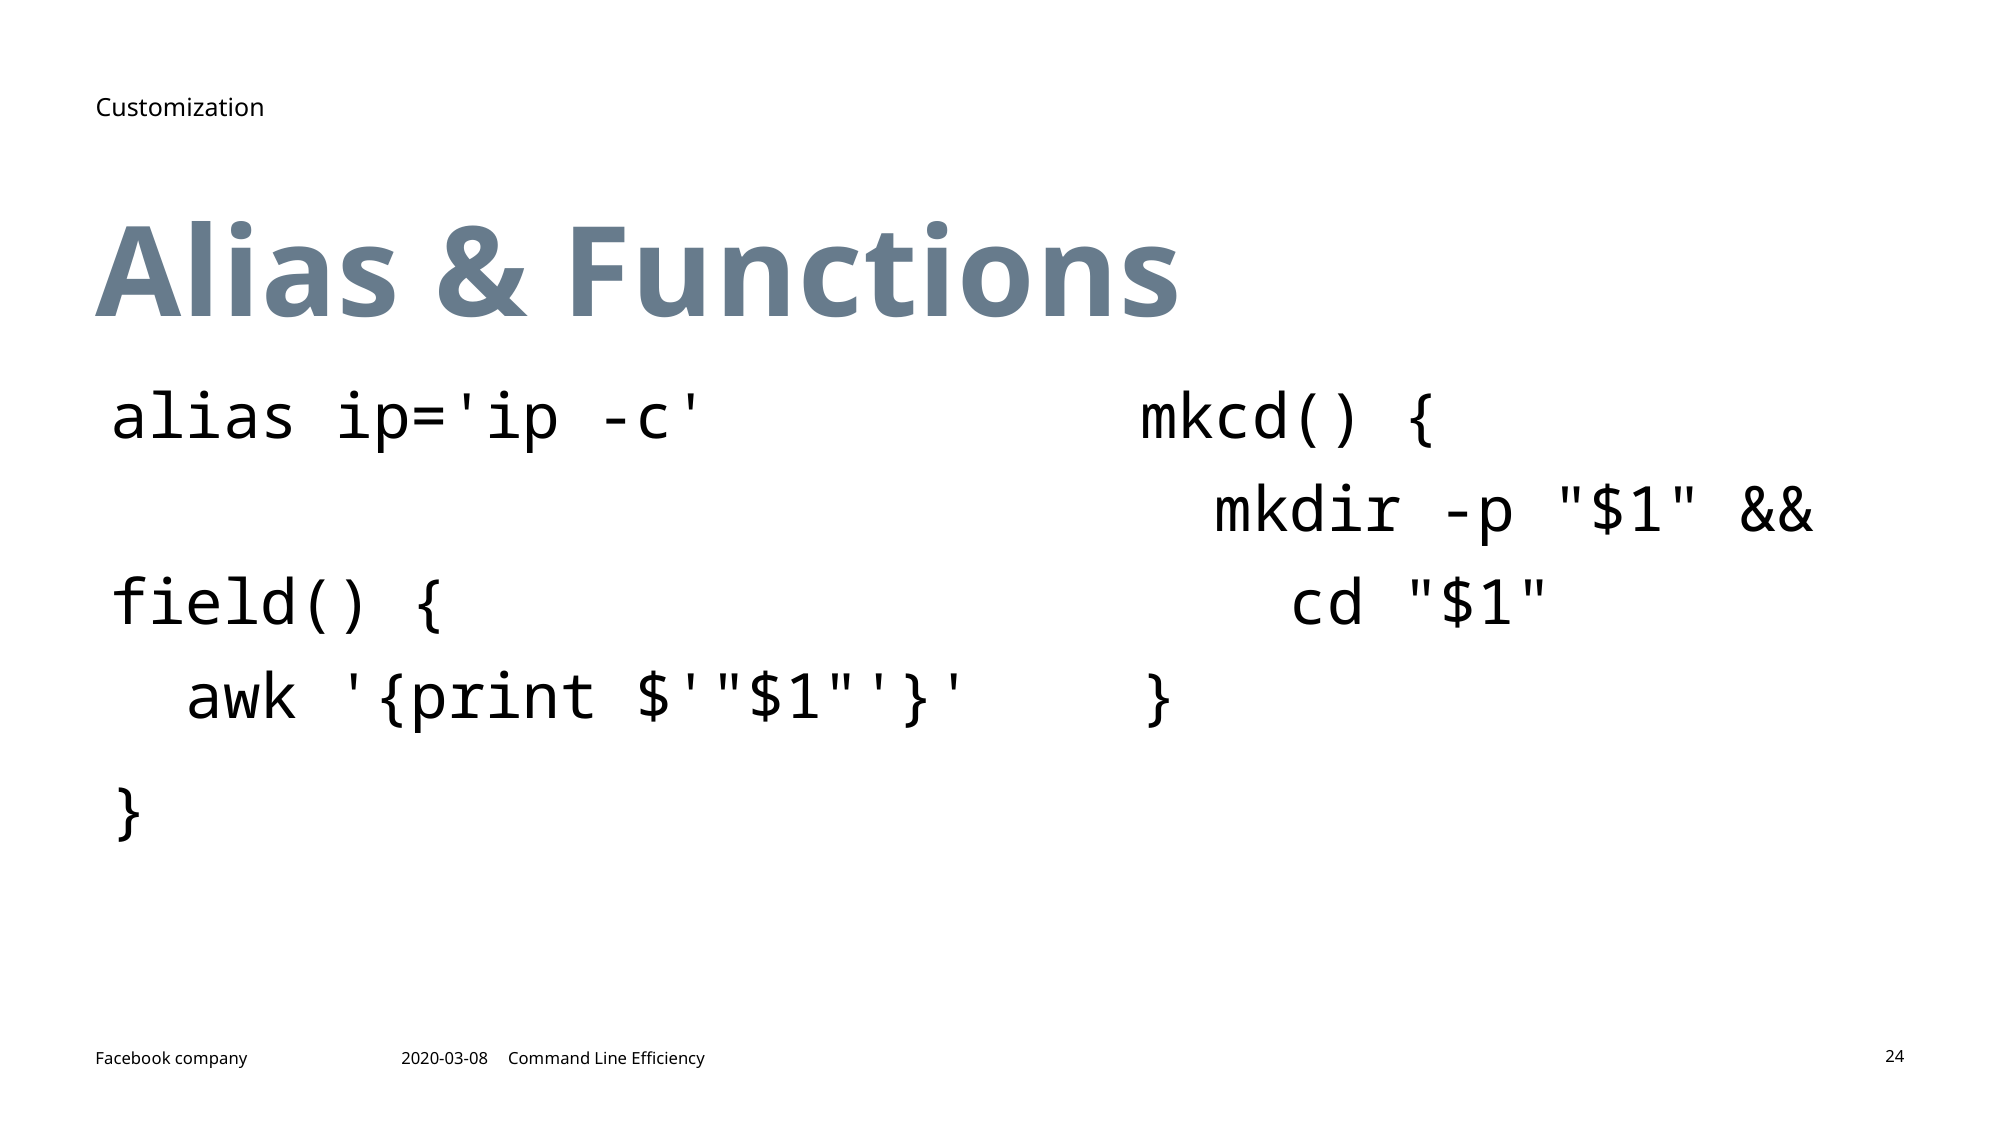

Customization
# Alias & Functions
| alias ip='ip -c' field() { awk '{print $'"$1"'}' } | mkcd() { mkdir -p "$1" && cd "$1" } |
| --- | --- |
2020-03-08
Command Line Efficiency